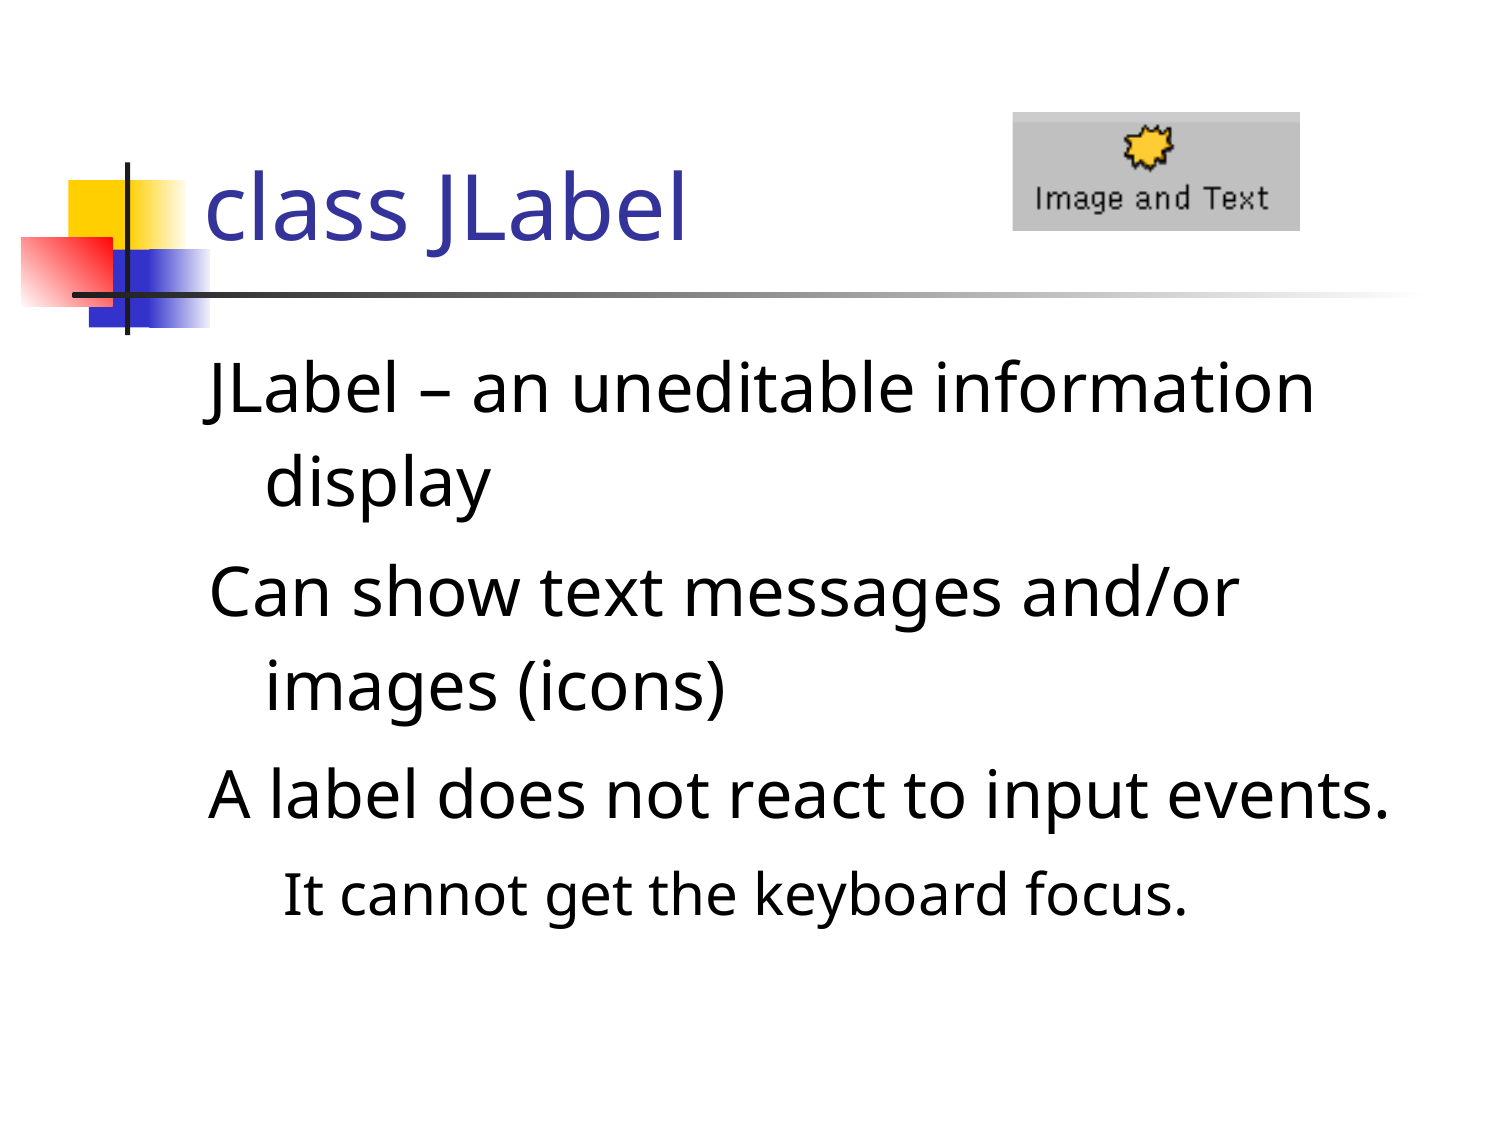

# class JLabel
JLabel – an uneditable information display
Can show text messages and/or images (icons)
A label does not react to input events.
It cannot get the keyboard focus.